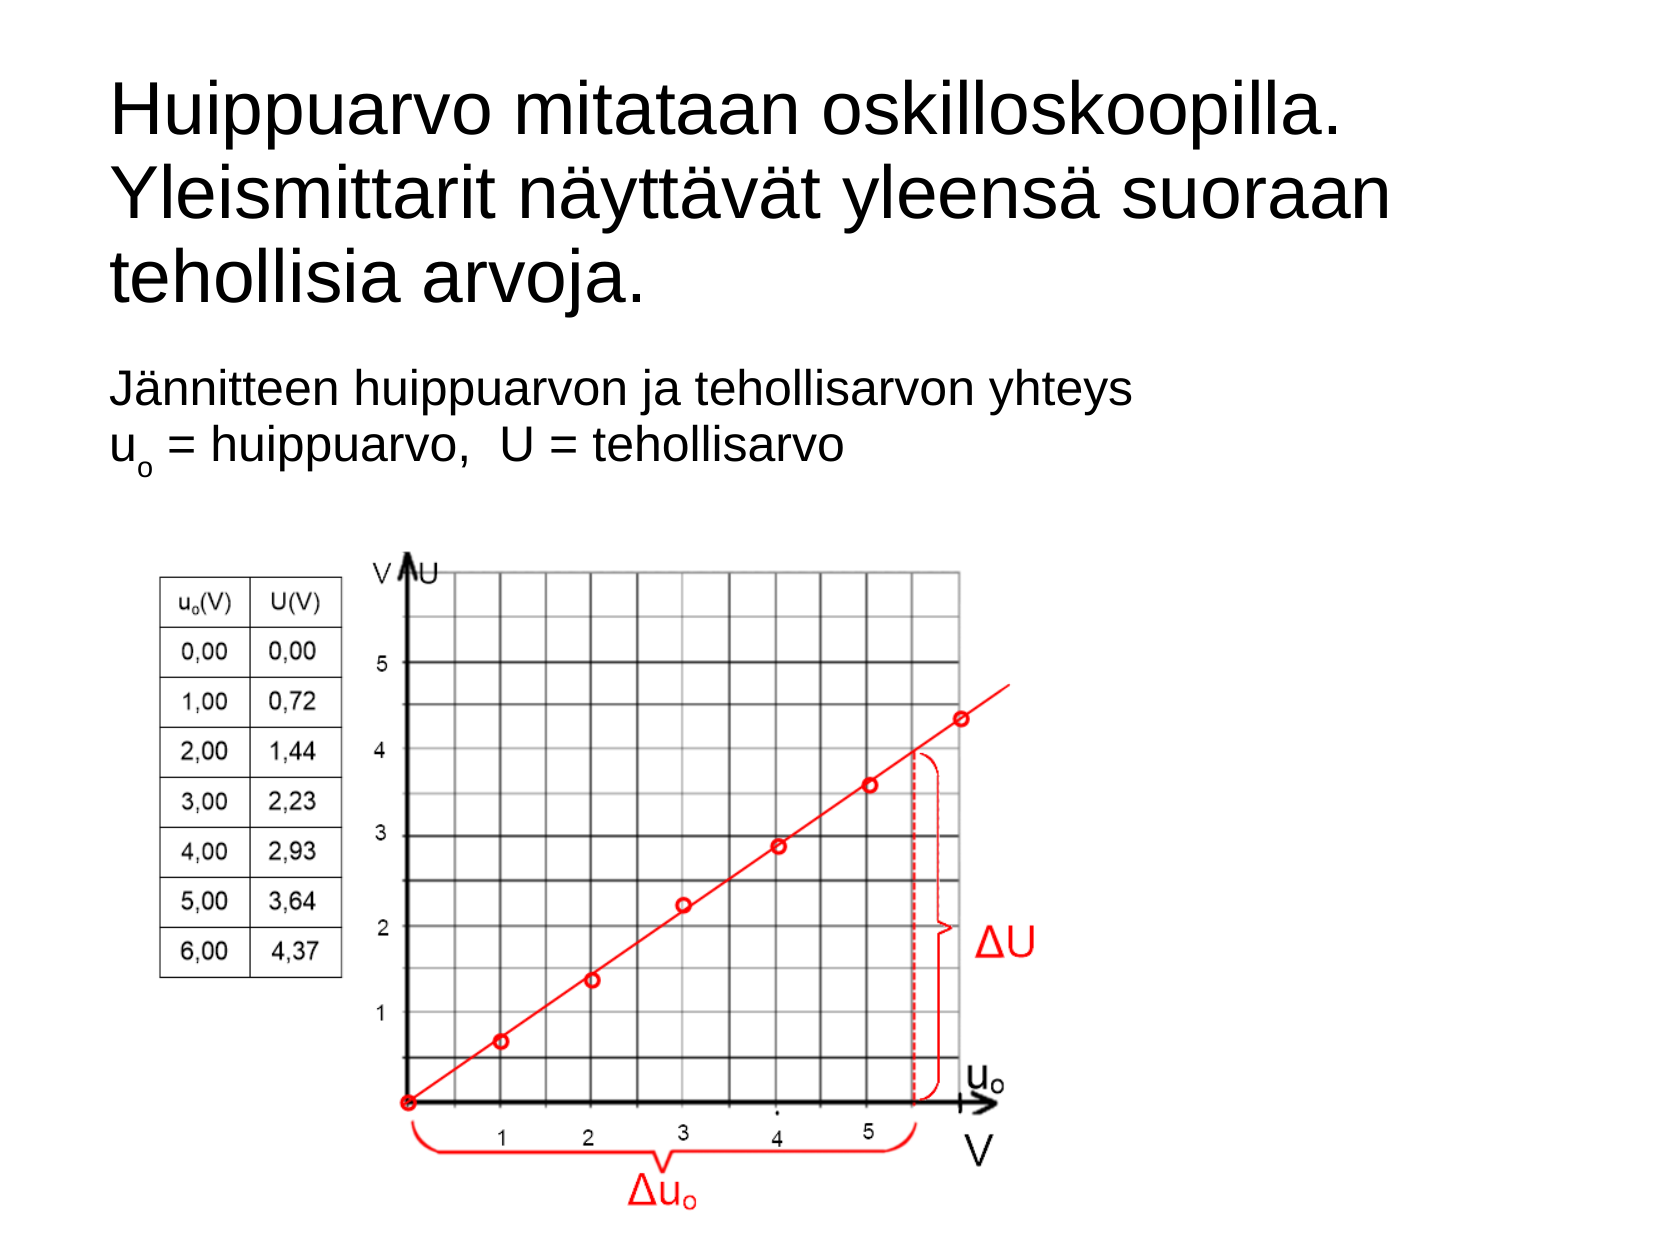

Huippuarvo mitataan oskilloskoopilla.
Yleismittarit näyttävät yleensä suoraan tehollisia arvoja.
Jännitteen huippuarvon ja tehollisarvon yhteys
uo = huippuarvo, U = tehollisarvo